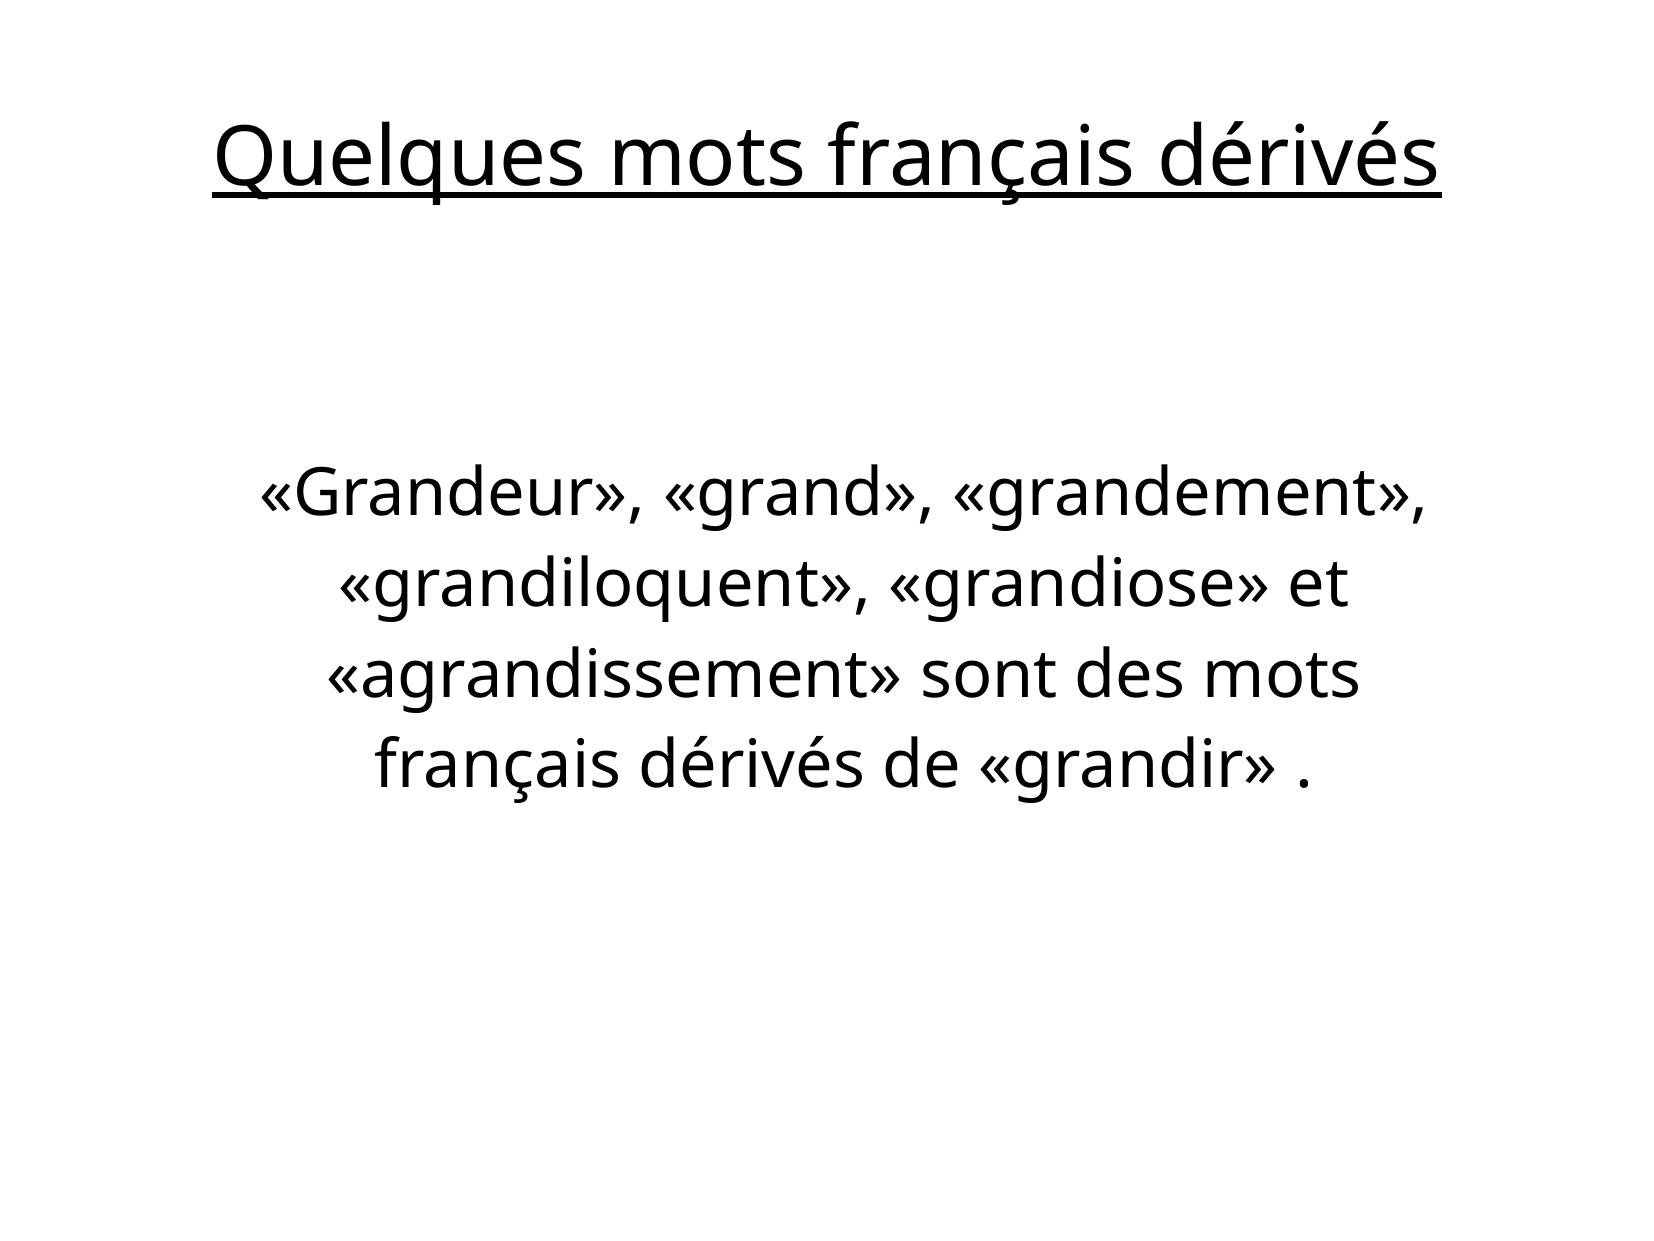

# Quelques mots français dérivés
«Grandeur», «grand», «grandement», «grandiloquent», «grandiose» et «agrandissement» sont des mots français dérivés de «grandir» .